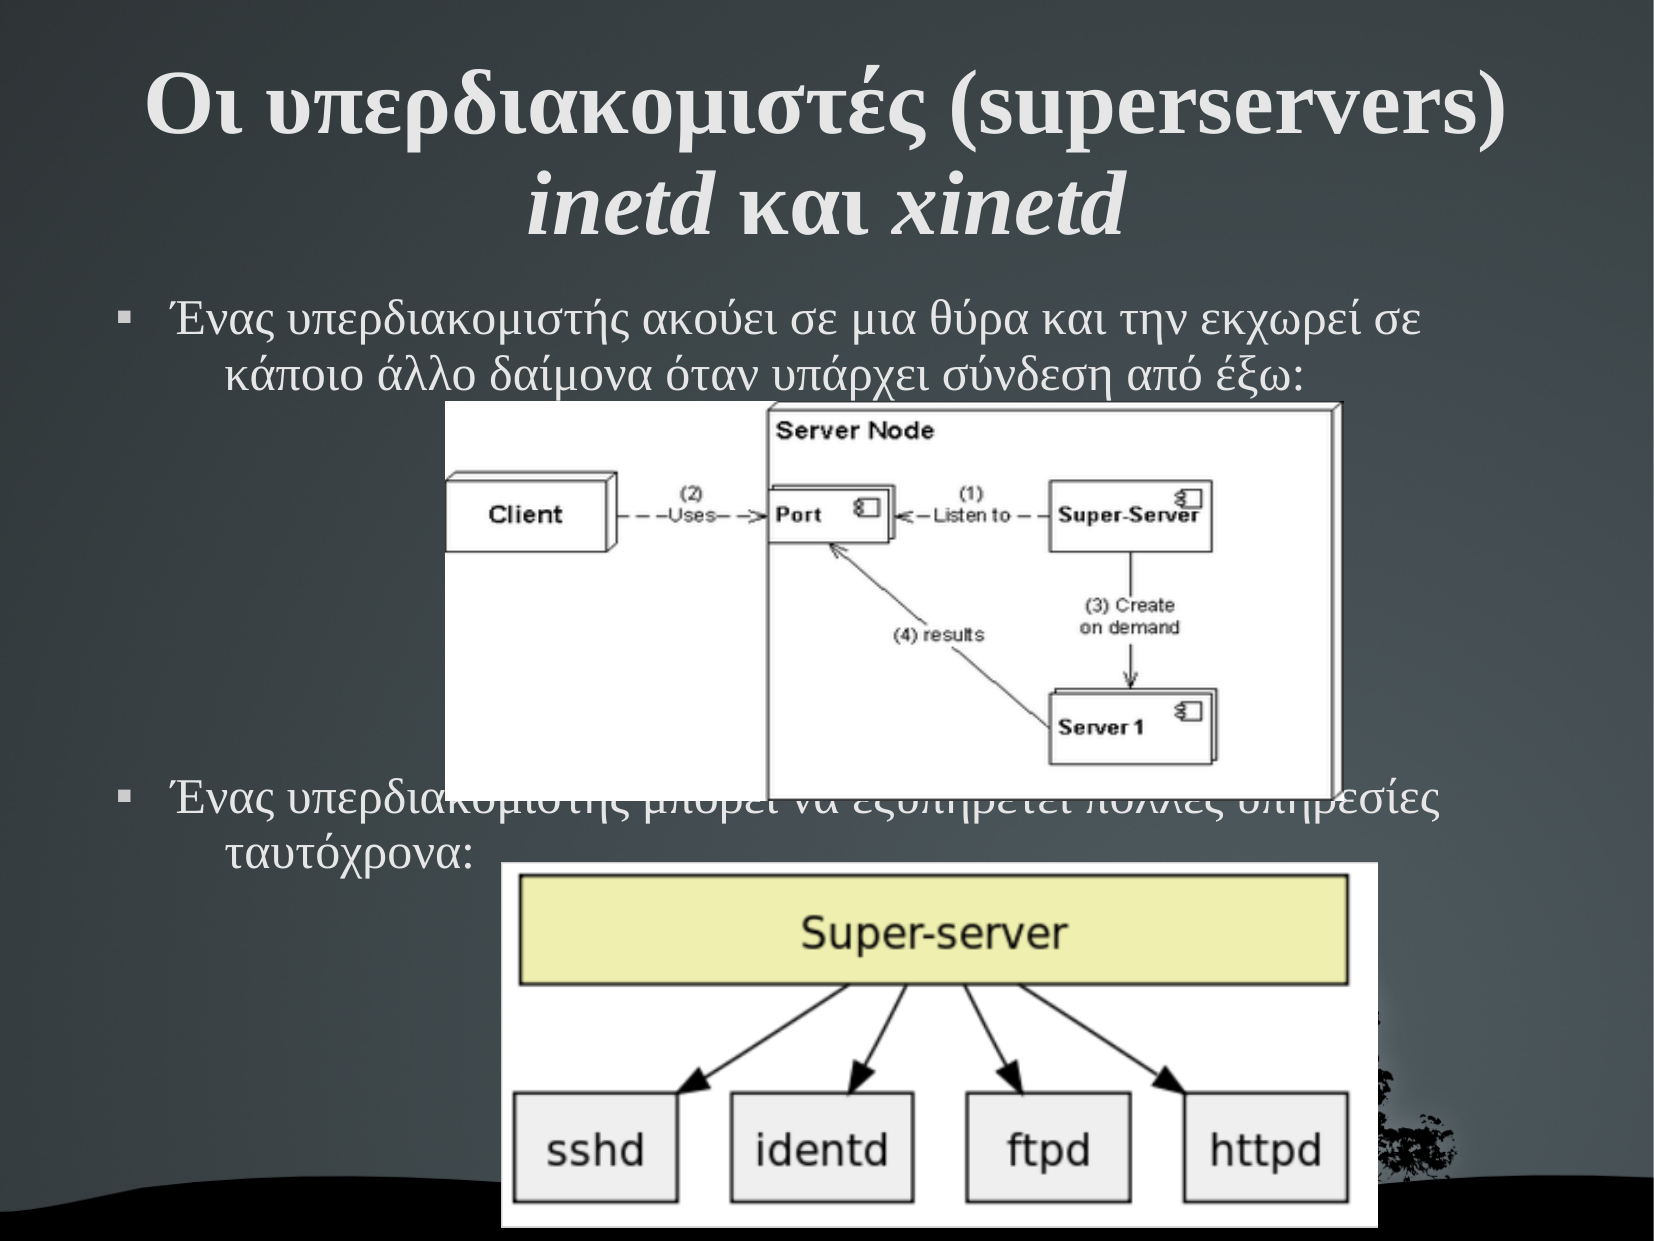

Οι υπερδιακομιστές (superservers) inetd και xinetd
# Ένας υπερδιακομιστής ακούει σε μια θύρα και την εκχωρεί σε κάποιο άλλο δαίμονα όταν υπάρχει σύνδεση από έξω:
Ένας υπερδιακομιστής μπορεί να εξυπηρετεί πολλές υπηρεσίες ταυτόχρονα: